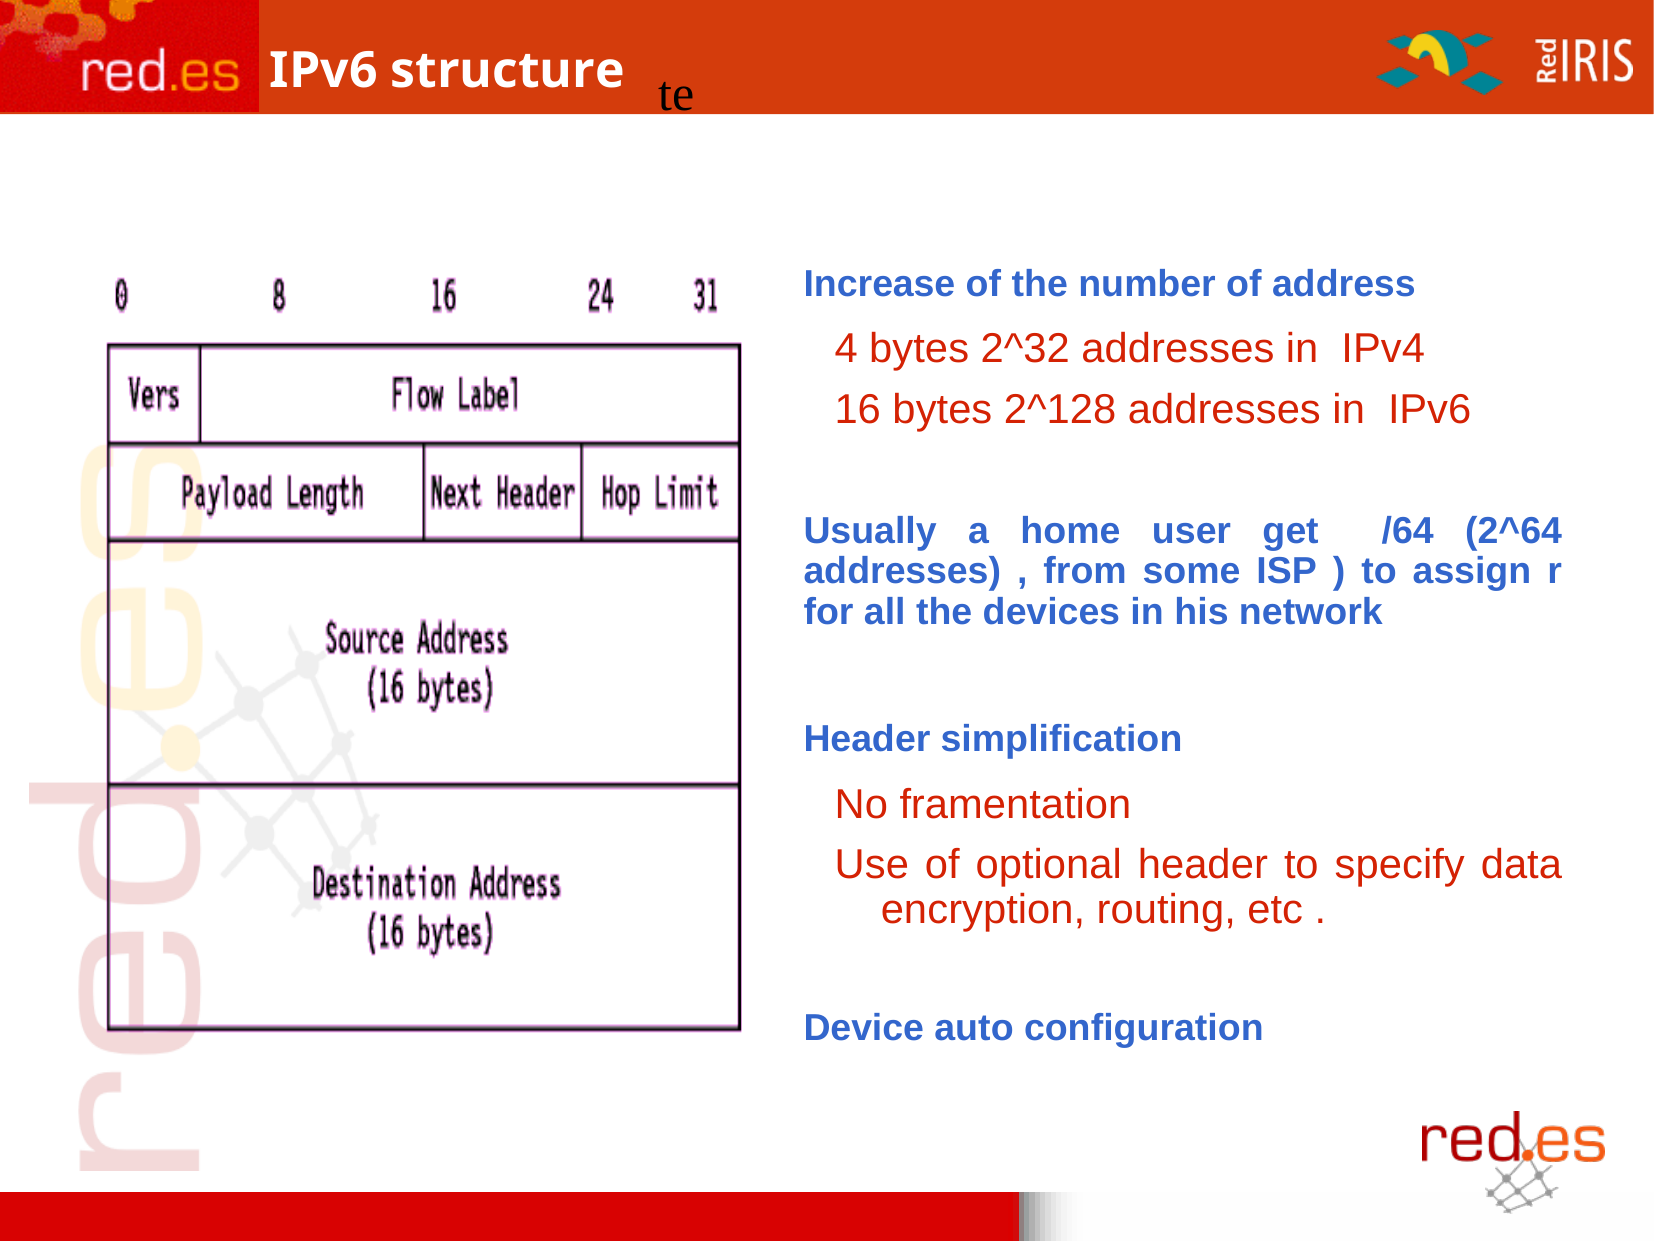

# IPv6 structure
te
Increase of the number of address
4 bytes 2^32 addresses in IPv4
16 bytes 2^128 addresses in IPv6
Usually a home user get /64 (2^64 addresses) , from some ISP ) to assign r for all the devices in his network
Header simplification
No framentation
Use of optional header to specify data encryption, routing, etc .
Device auto configuration